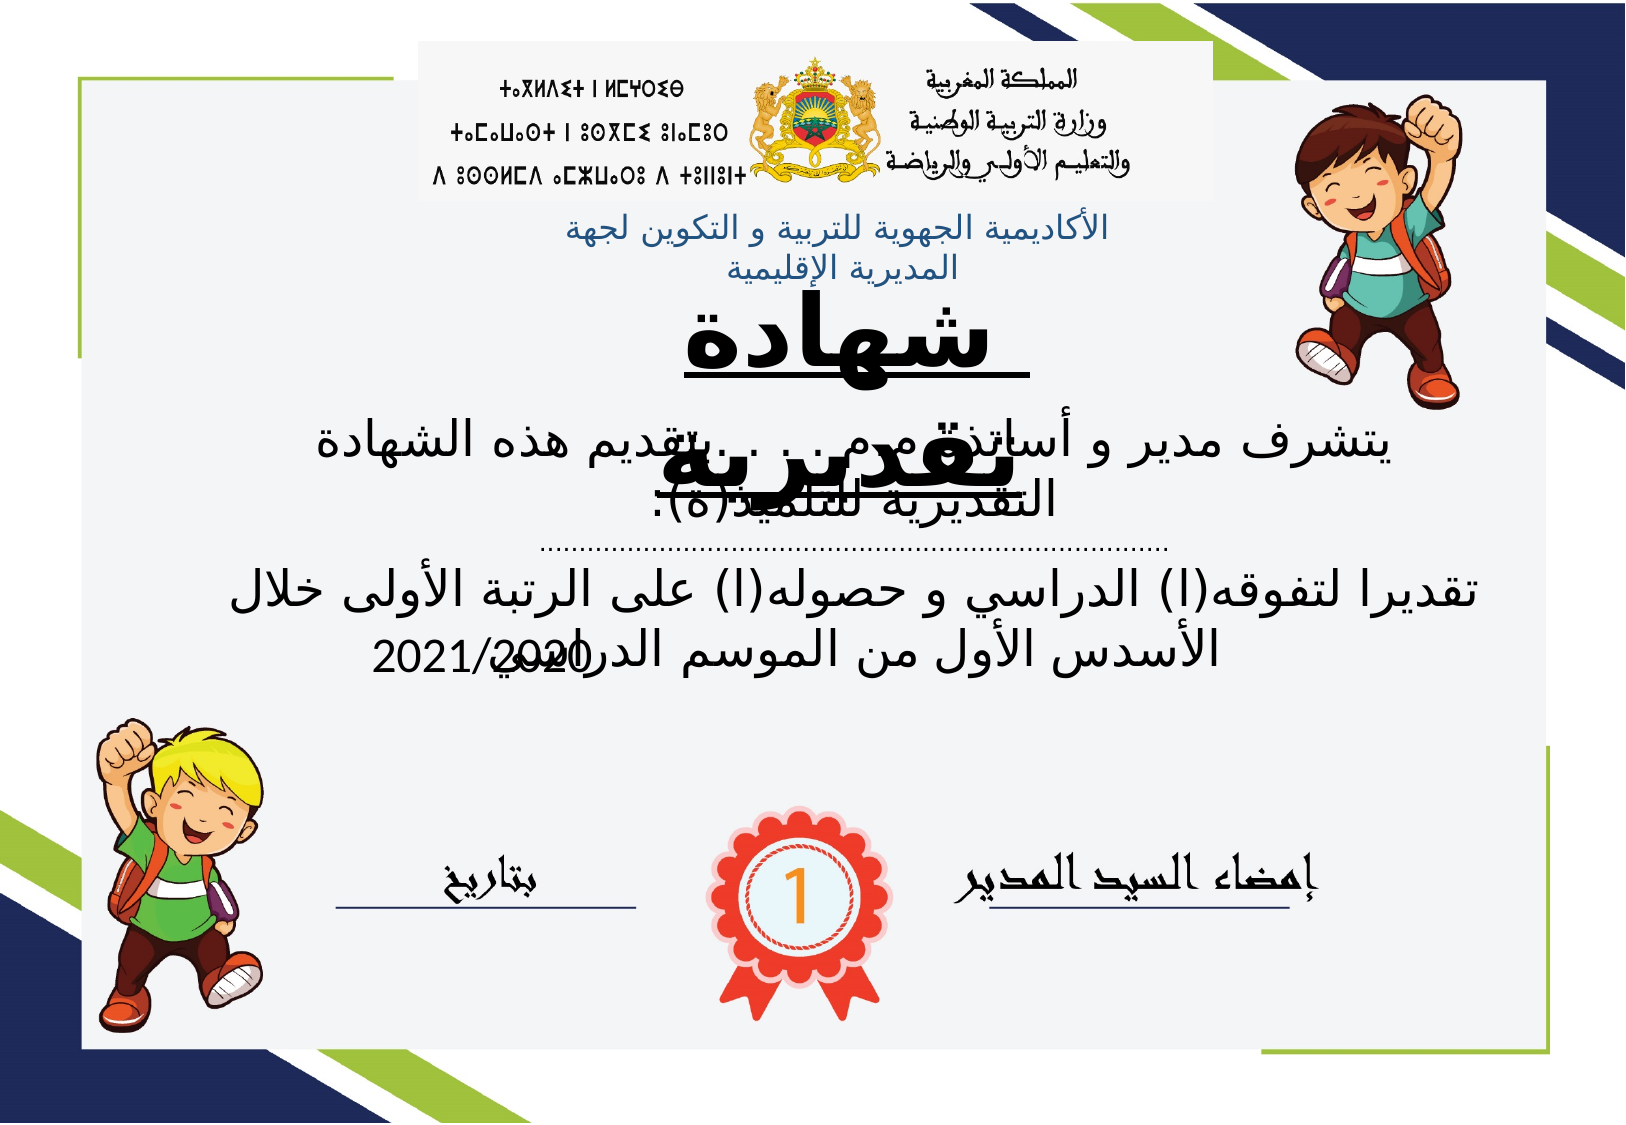

الأكاديمية الجهوية للتربية و التكوين لجهة
المديرية الإقليمية
شهادة تقديرية
يتشرف مدير و أساتذة م.م . . . .بتقديم هذه الشهادة التقديرية للتلميذ(ة):
...............................................................................
تقديرا لتفوقه(ا) الدراسي و حصوله(ا) على الرتبة الأولى خلال الأسدس الأول من الموسم الدراسي
2021/2020